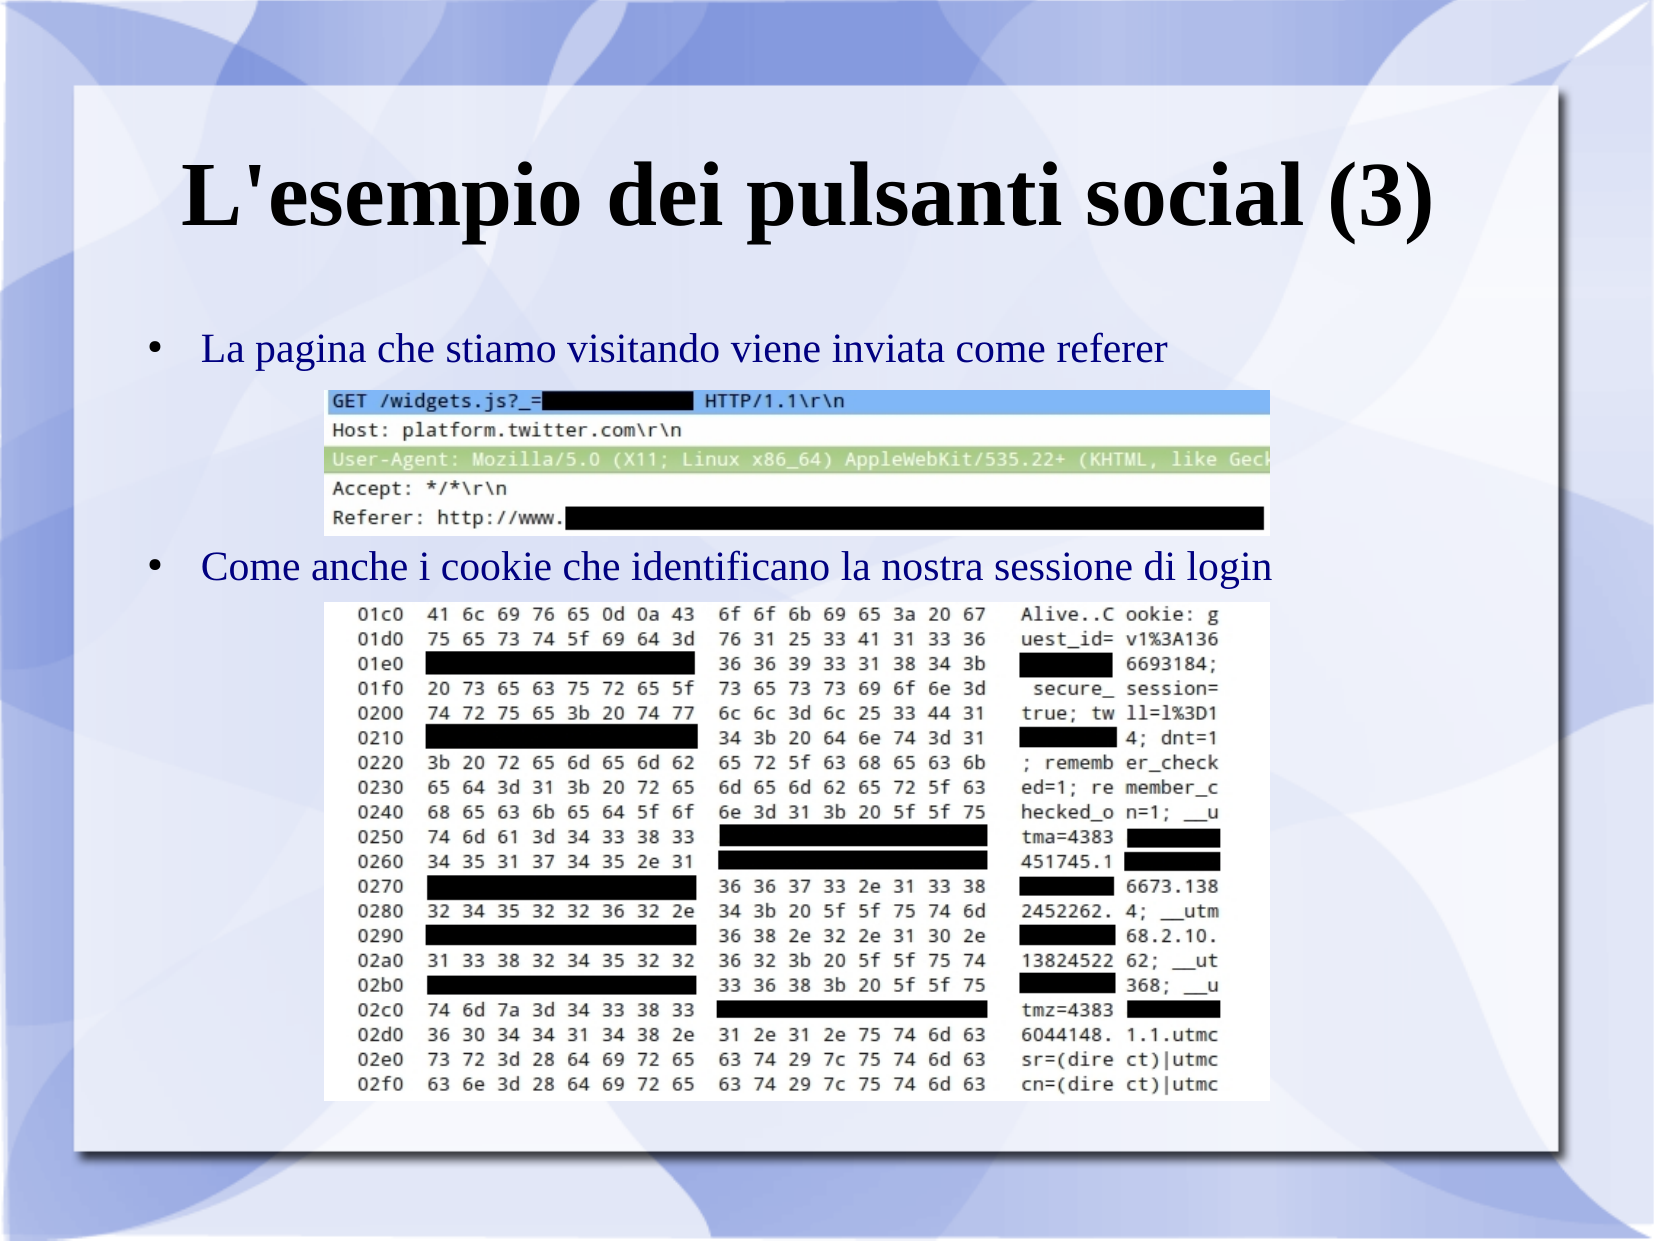

# L'esempio dei pulsanti social (3)
La pagina che stiamo visitando viene inviata come referer
Come anche i cookie che identificano la nostra sessione di login